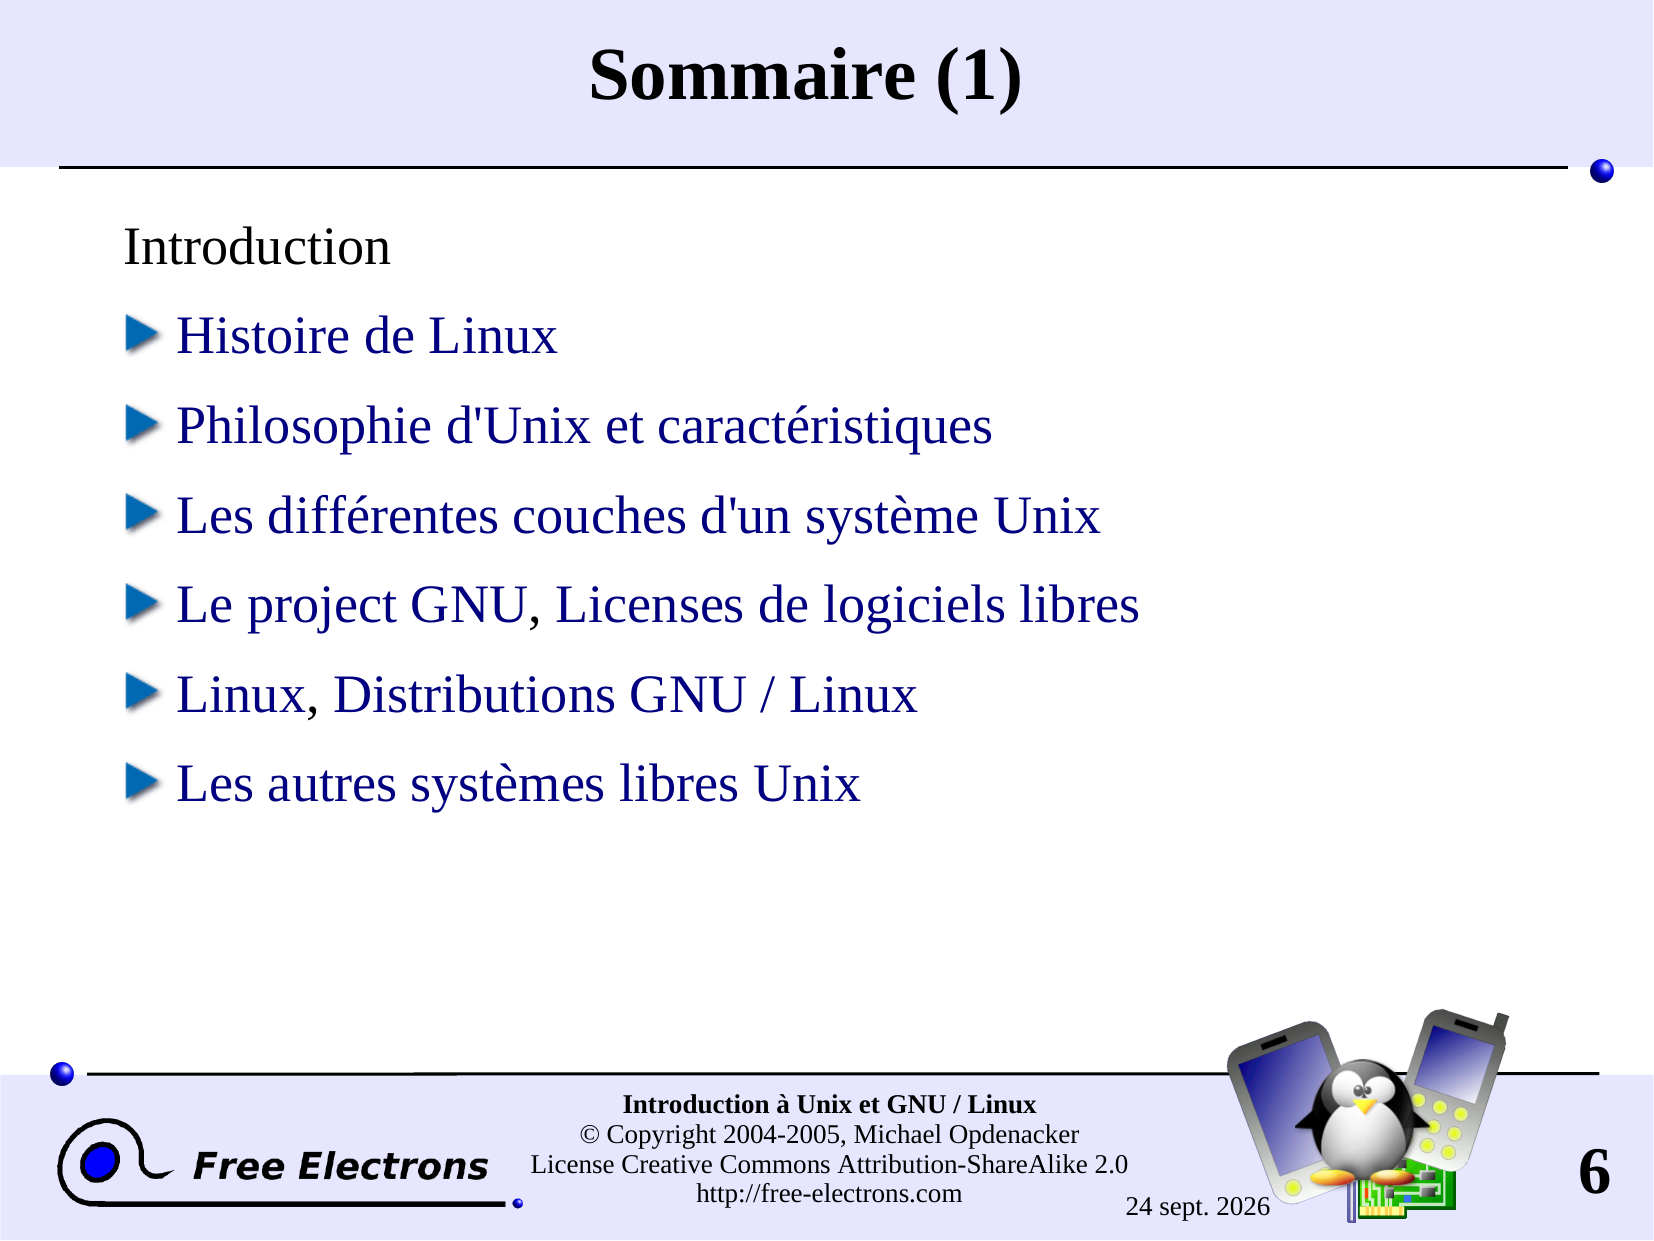

# Sommaire (1)
Introduction
Histoire de Linux
Philosophie d'Unix et caractéristiques
Les différentes couches d'un système Unix
Le project GNU, Licenses de logiciels libres
Linux, Distributions GNU / Linux
Les autres systèmes libres Unix